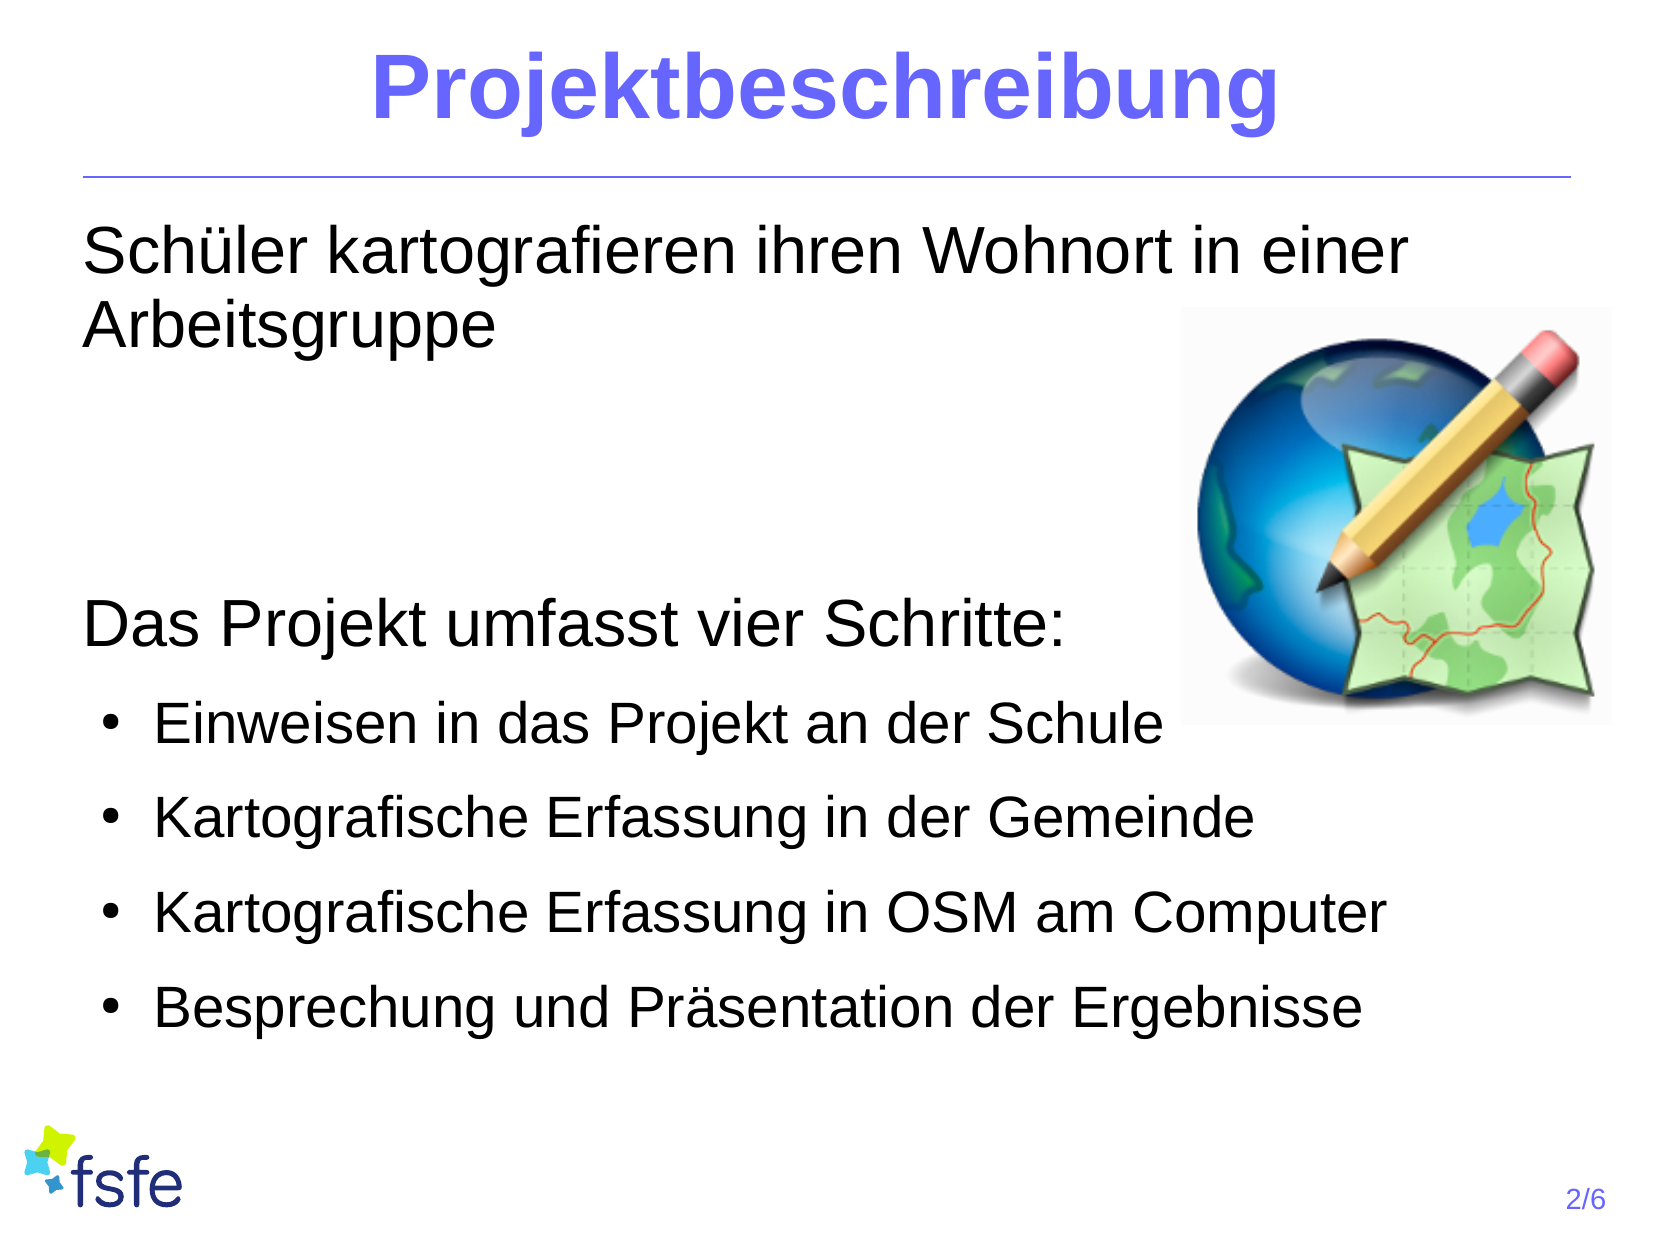

# Projektbeschreibung
Schüler kartografieren ihren Wohnort in einer Arbeitsgruppe
Das Projekt umfasst vier Schritte:
Einweisen in das Projekt an der Schule
Kartografische Erfassung in der Gemeinde
Kartografische Erfassung in OSM am Computer
Besprechung und Präsentation der Ergebnisse
2